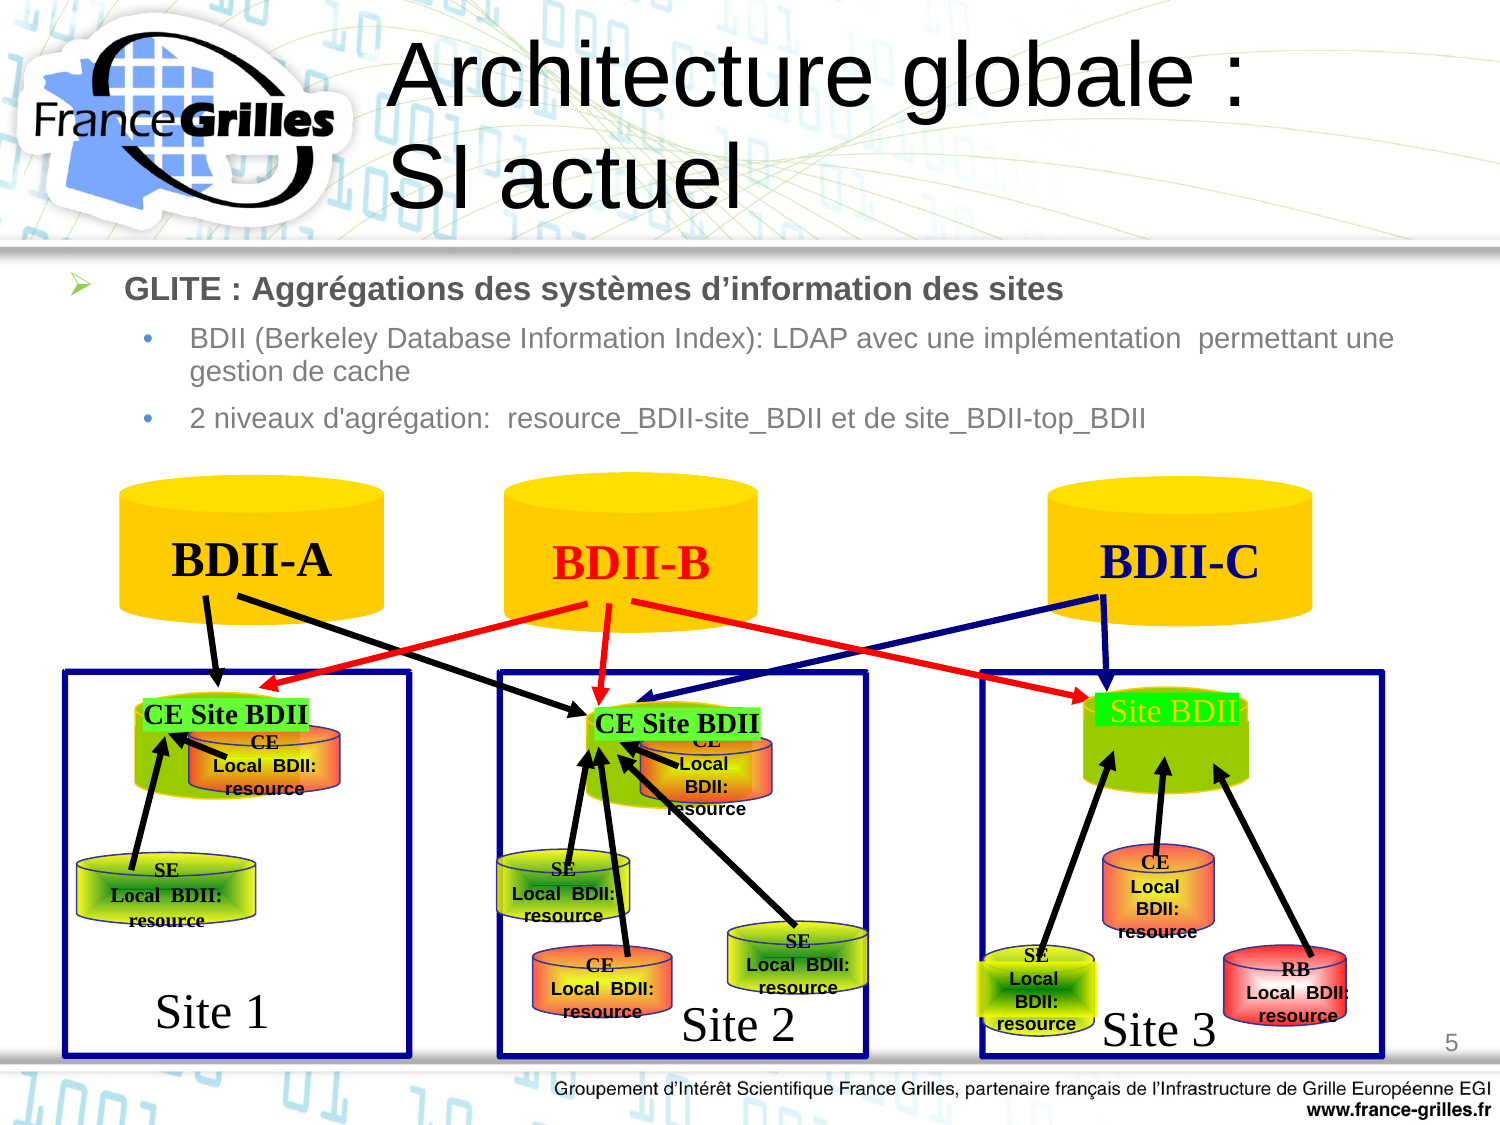

# Architecture globale : SI actuel
GLITE : Aggrégations des systèmes d’information des sites
BDII (Berkeley Database Information Index): LDAP avec une implémentation permettant une gestion de cache
2 niveaux d'agrégation: resource_BDII-site_BDII et de site_BDII-top_BDII
BDII-B
BDII-A
BDII-C
Site BDII
CE Site BDII
CE Site BDII
CE
Local BDII: resource
CE
Local BDII: resource
CE
Local BDII: resource
SE
Local BDII: resource
SE
Local BDII: resource
SE
Local BDII: resource
SE
Local BDII: resource
CE
Local BDII: resource
RB
Local BDII: resource
Site 1
Site 2
Site 3
5